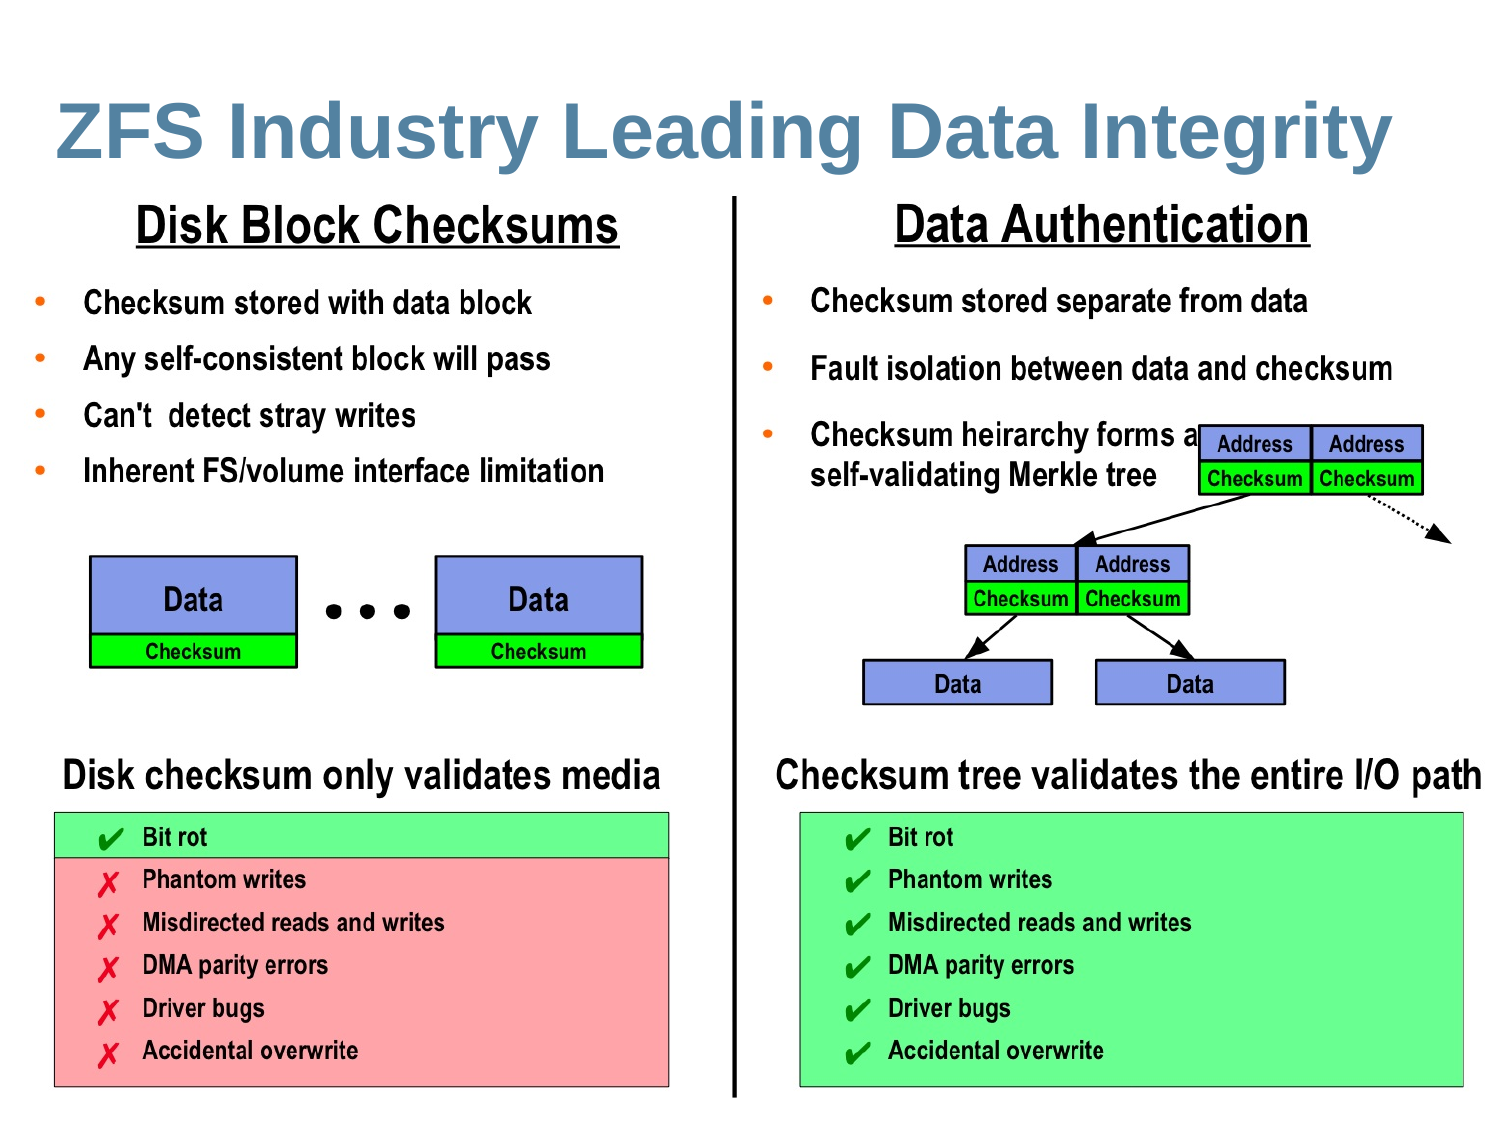

# ZFS Industry Leading Data Integrity
ZFS BOF Supercomputing 2009